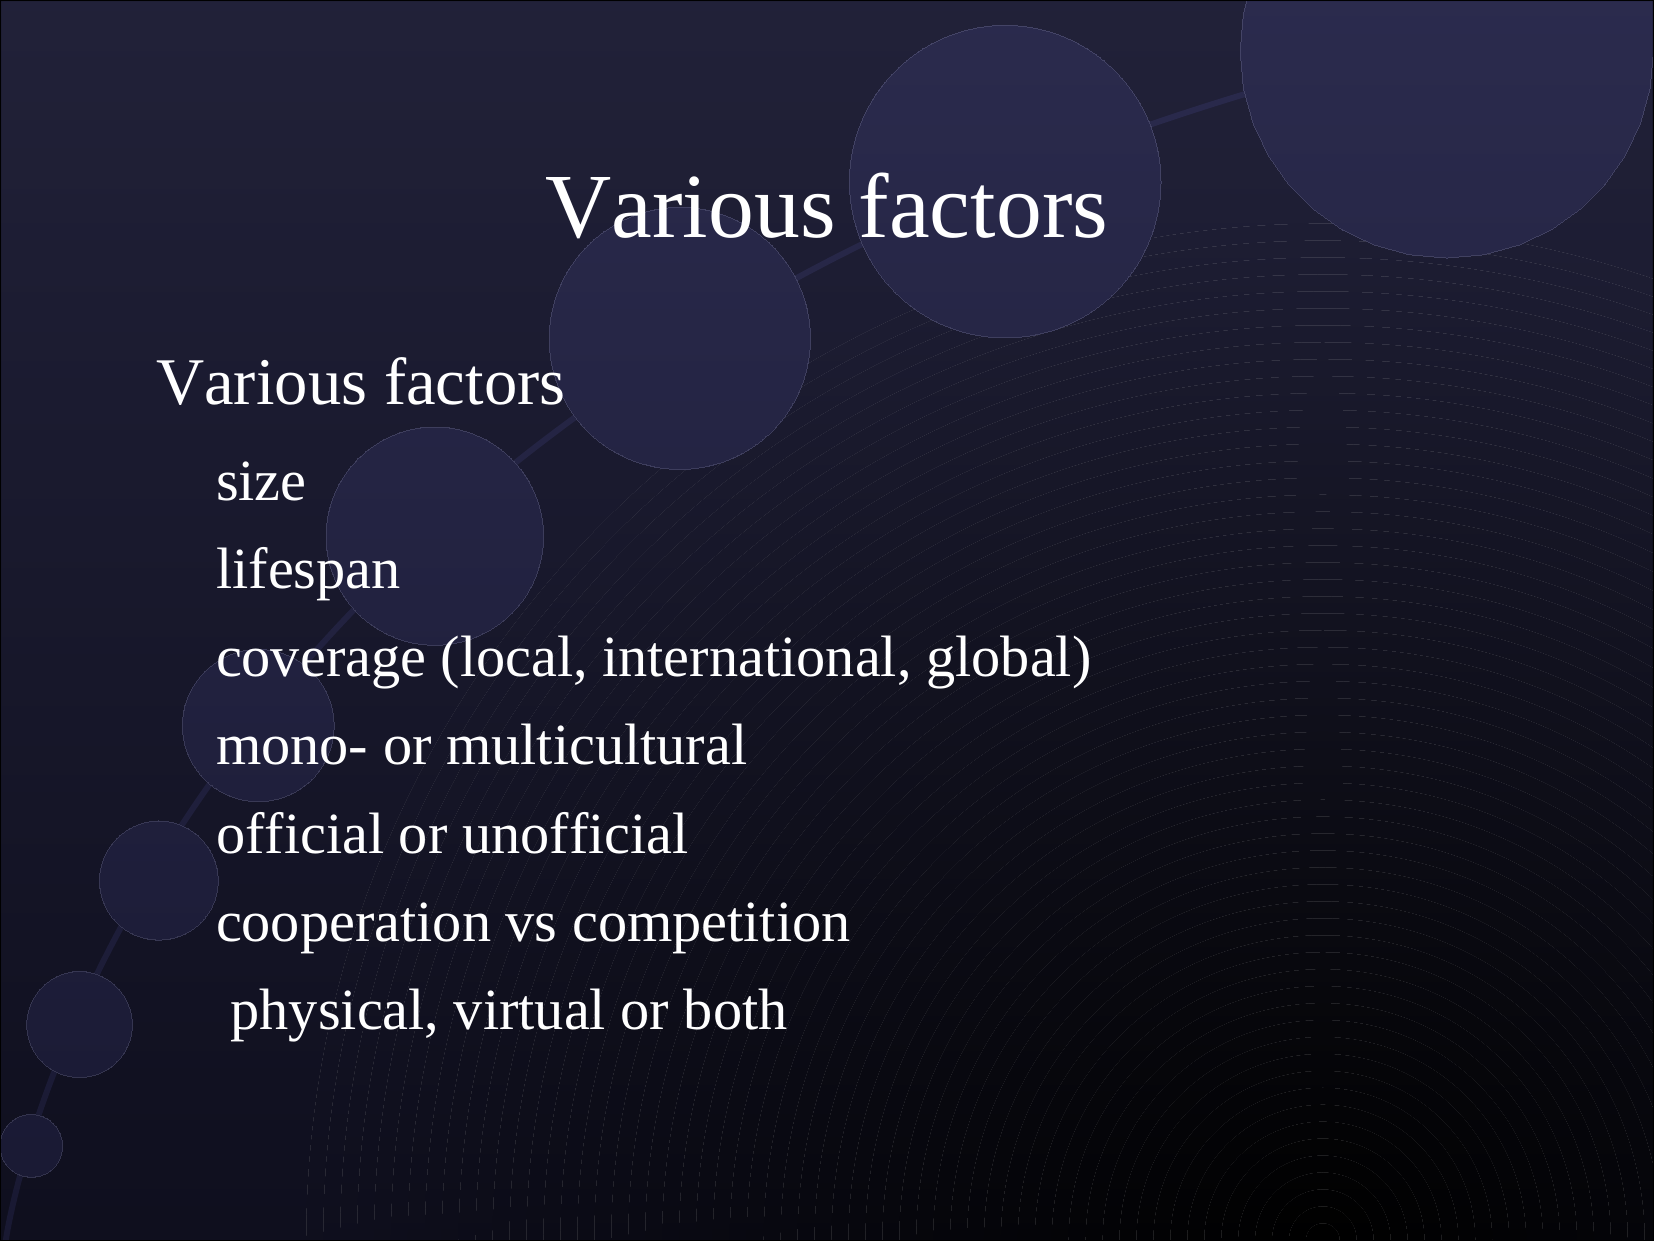

# Various factors
 Various factors
size
lifespan
coverage (local, international, global)
mono- or multicultural
official or unofficial
cooperation vs competition
 physical, virtual or both